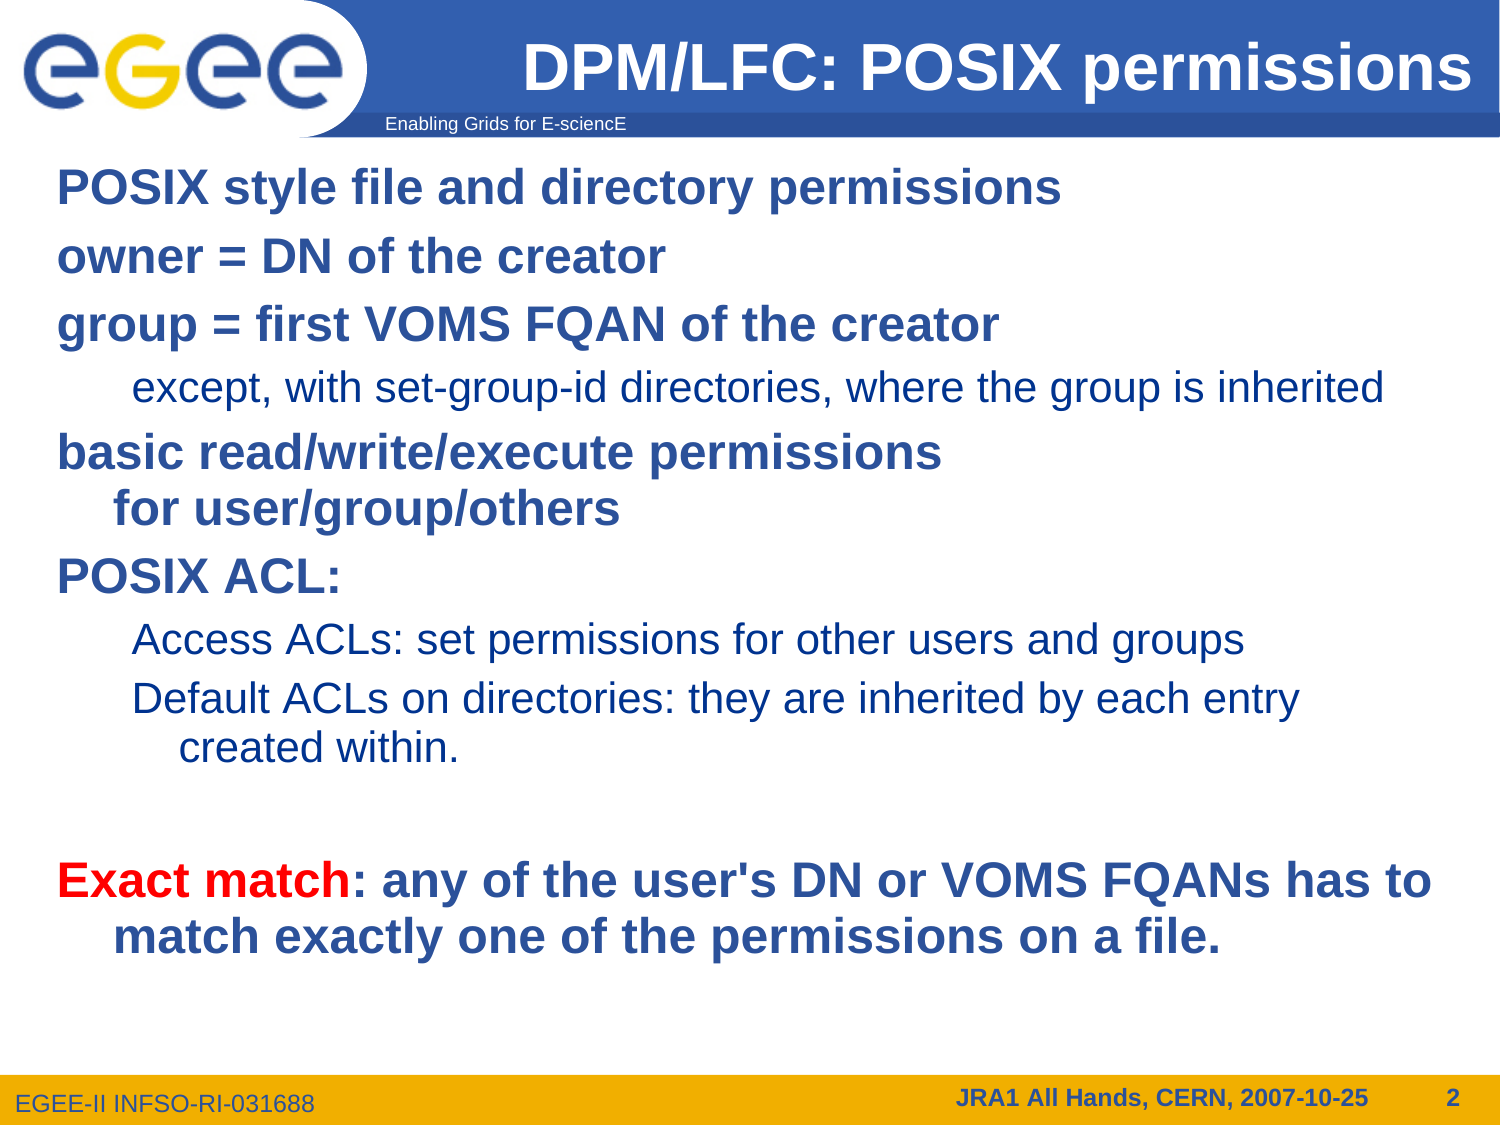

# DPM/LFC: POSIX permissions
POSIX style file and directory permissions
owner = DN of the creator
group = first VOMS FQAN of the creator
except, with set-group-id directories, where the group is inherited
basic read/write/execute permissions
for user/group/others
POSIX ACL:
Access ACLs: set permissions for other users and groups
Default ACLs on directories: they are inherited by each entry created within.
Exact match: any of the user's DN or VOMS FQANs has to match exactly one of the permissions on a file.
JRA1 All Hands, CERN, 2007-10-25
2